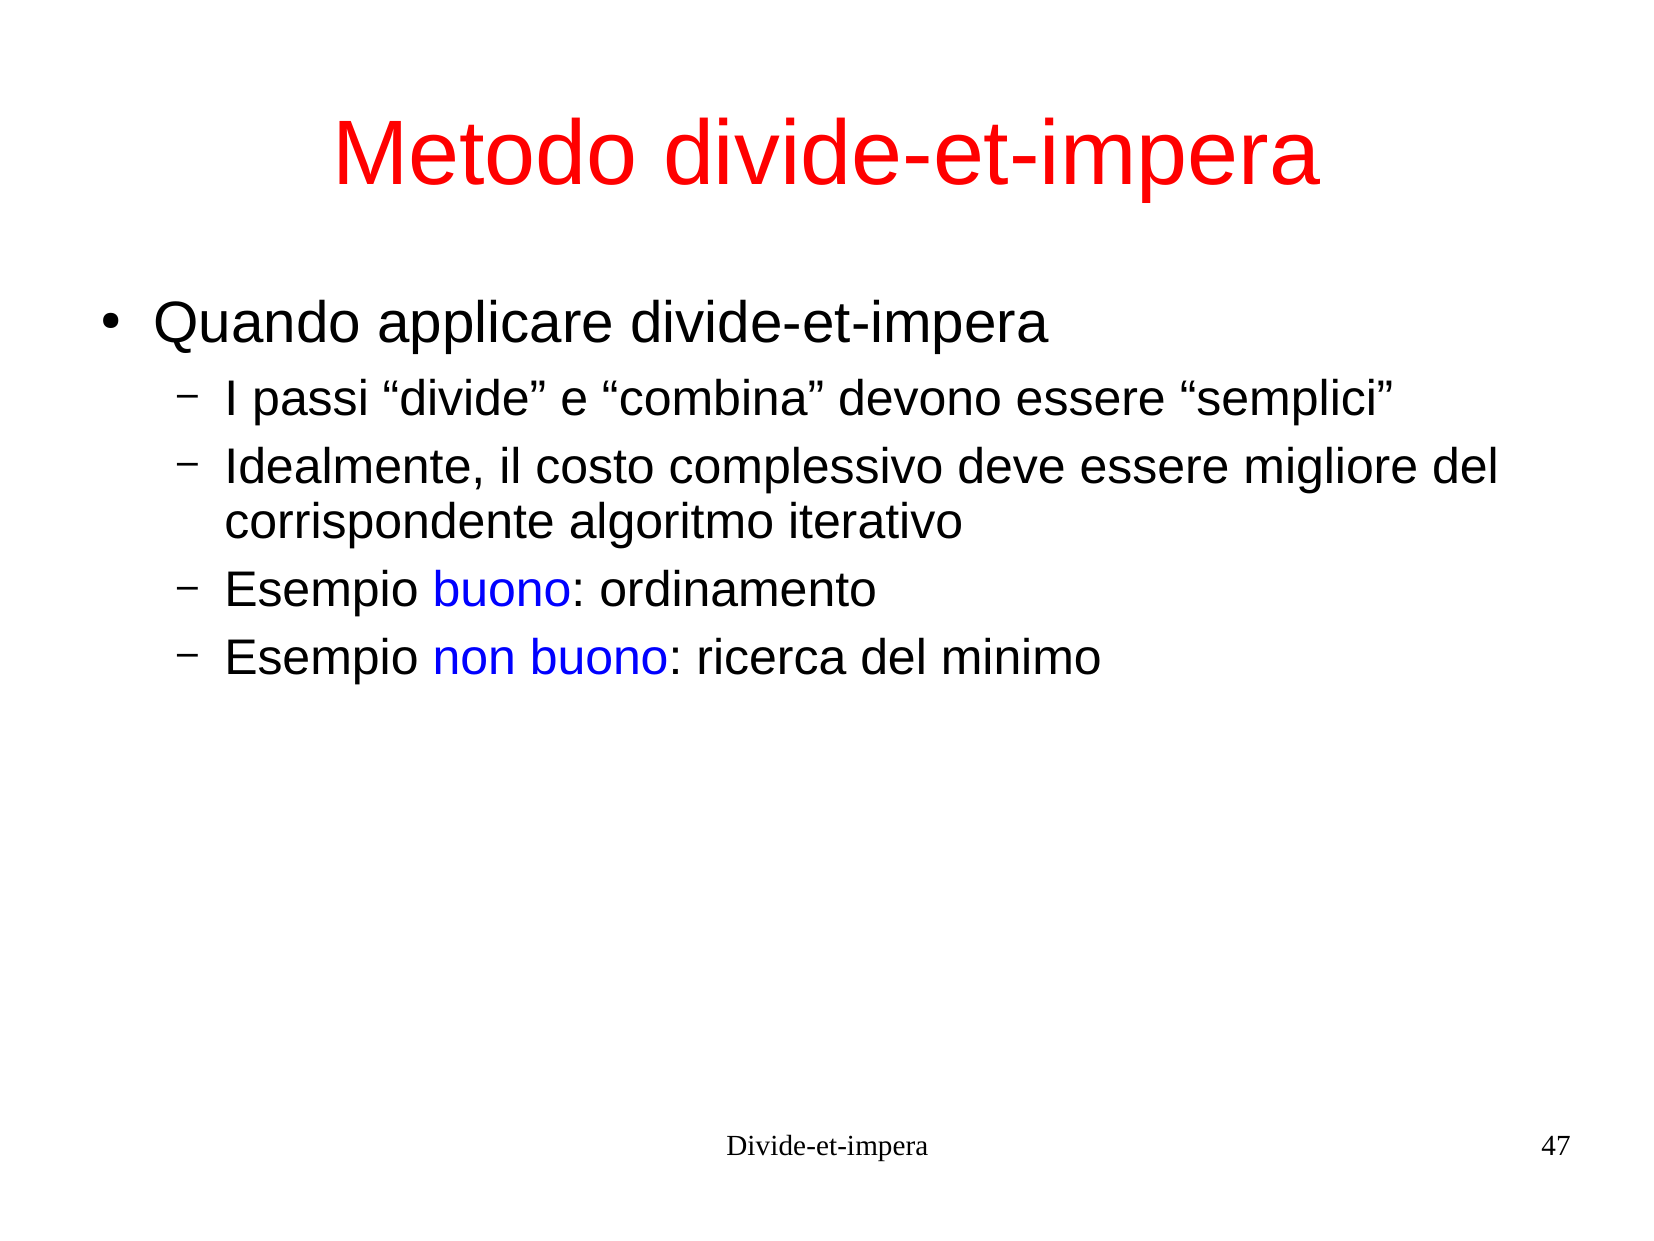

# Metodo divide-et-impera
Quando applicare divide-et-impera
I passi “divide” e “combina” devono essere “semplici”
Idealmente, il costo complessivo deve essere migliore del corrispondente algoritmo iterativo
Esempio buono: ordinamento
Esempio non buono: ricerca del minimo
Divide-et-impera
47